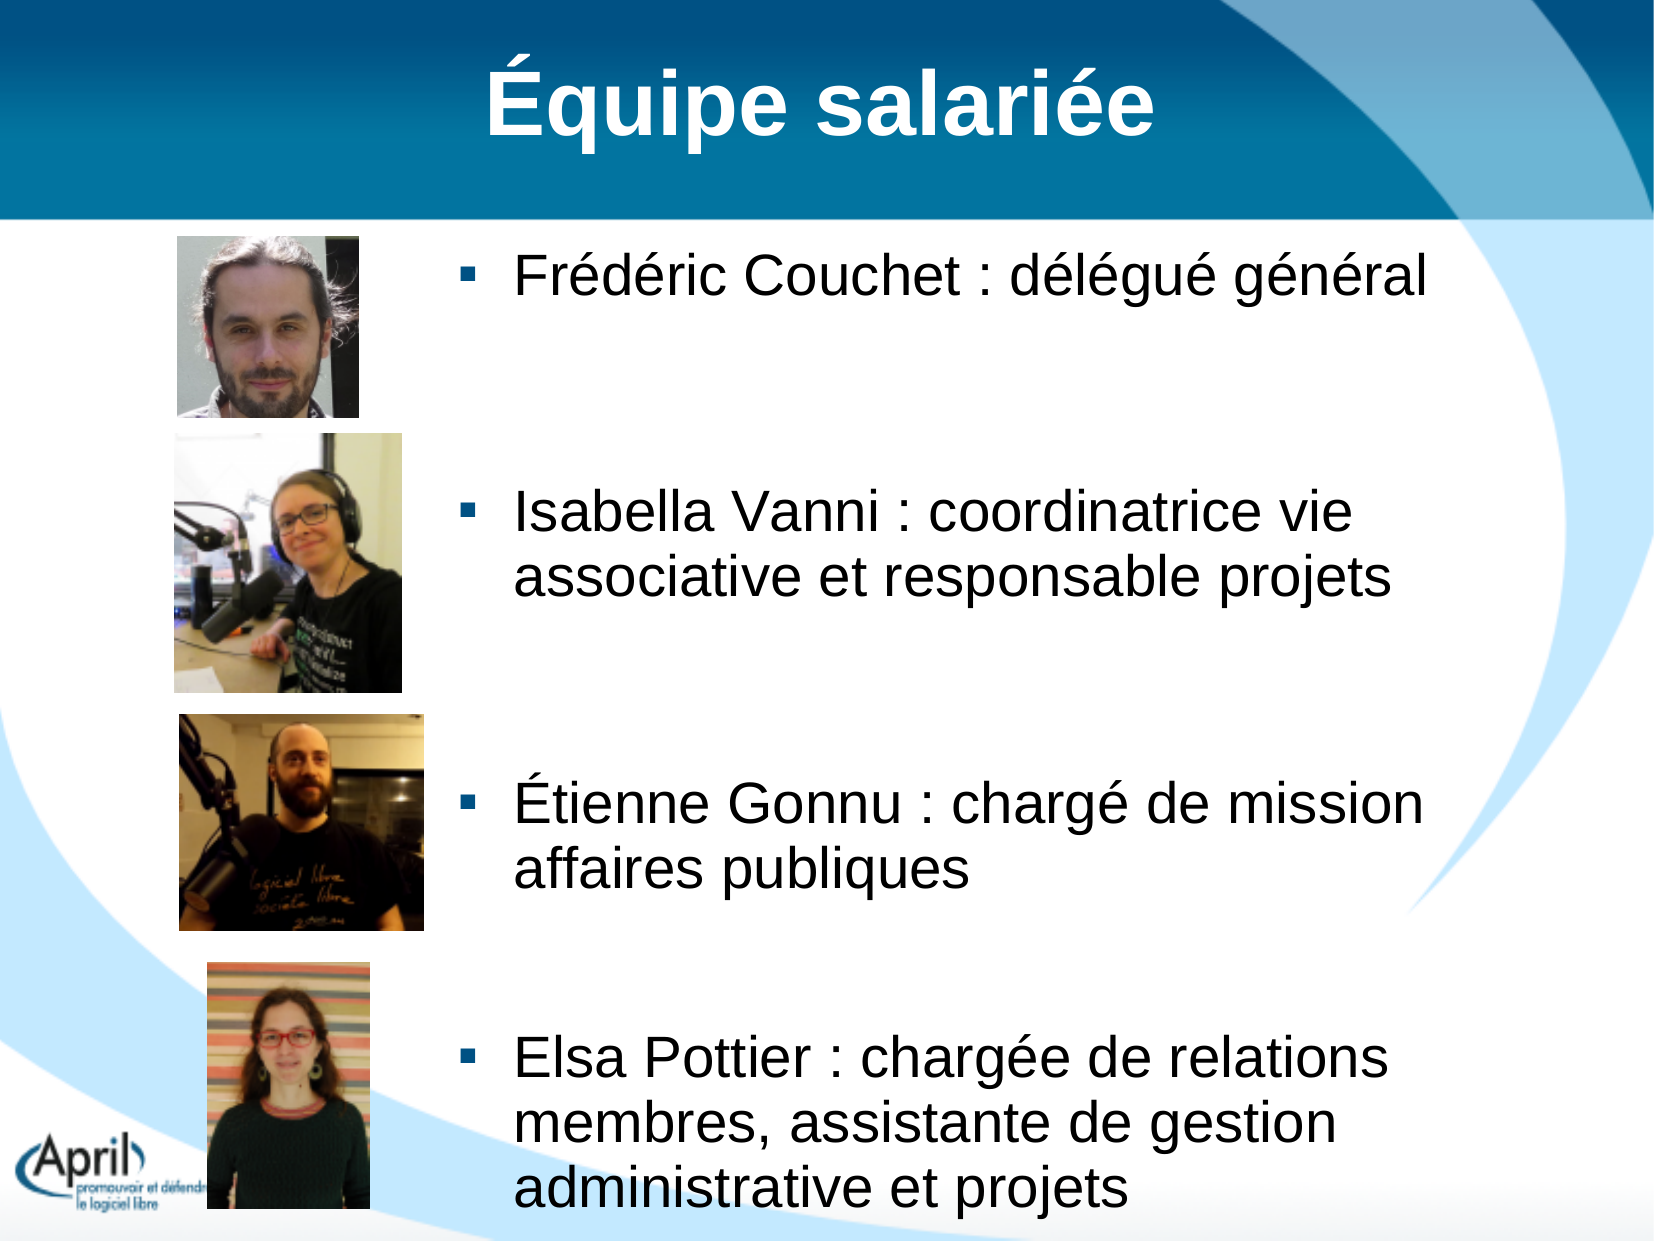

# Équipe salariée
Frédéric Couchet : délégué général
Isabella Vanni : coordinatrice vie associative et responsable projets
Étienne Gonnu : chargé de mission affaires publiques
Elsa Pottier : chargée de relations membres, assistante de gestion administrative et projets